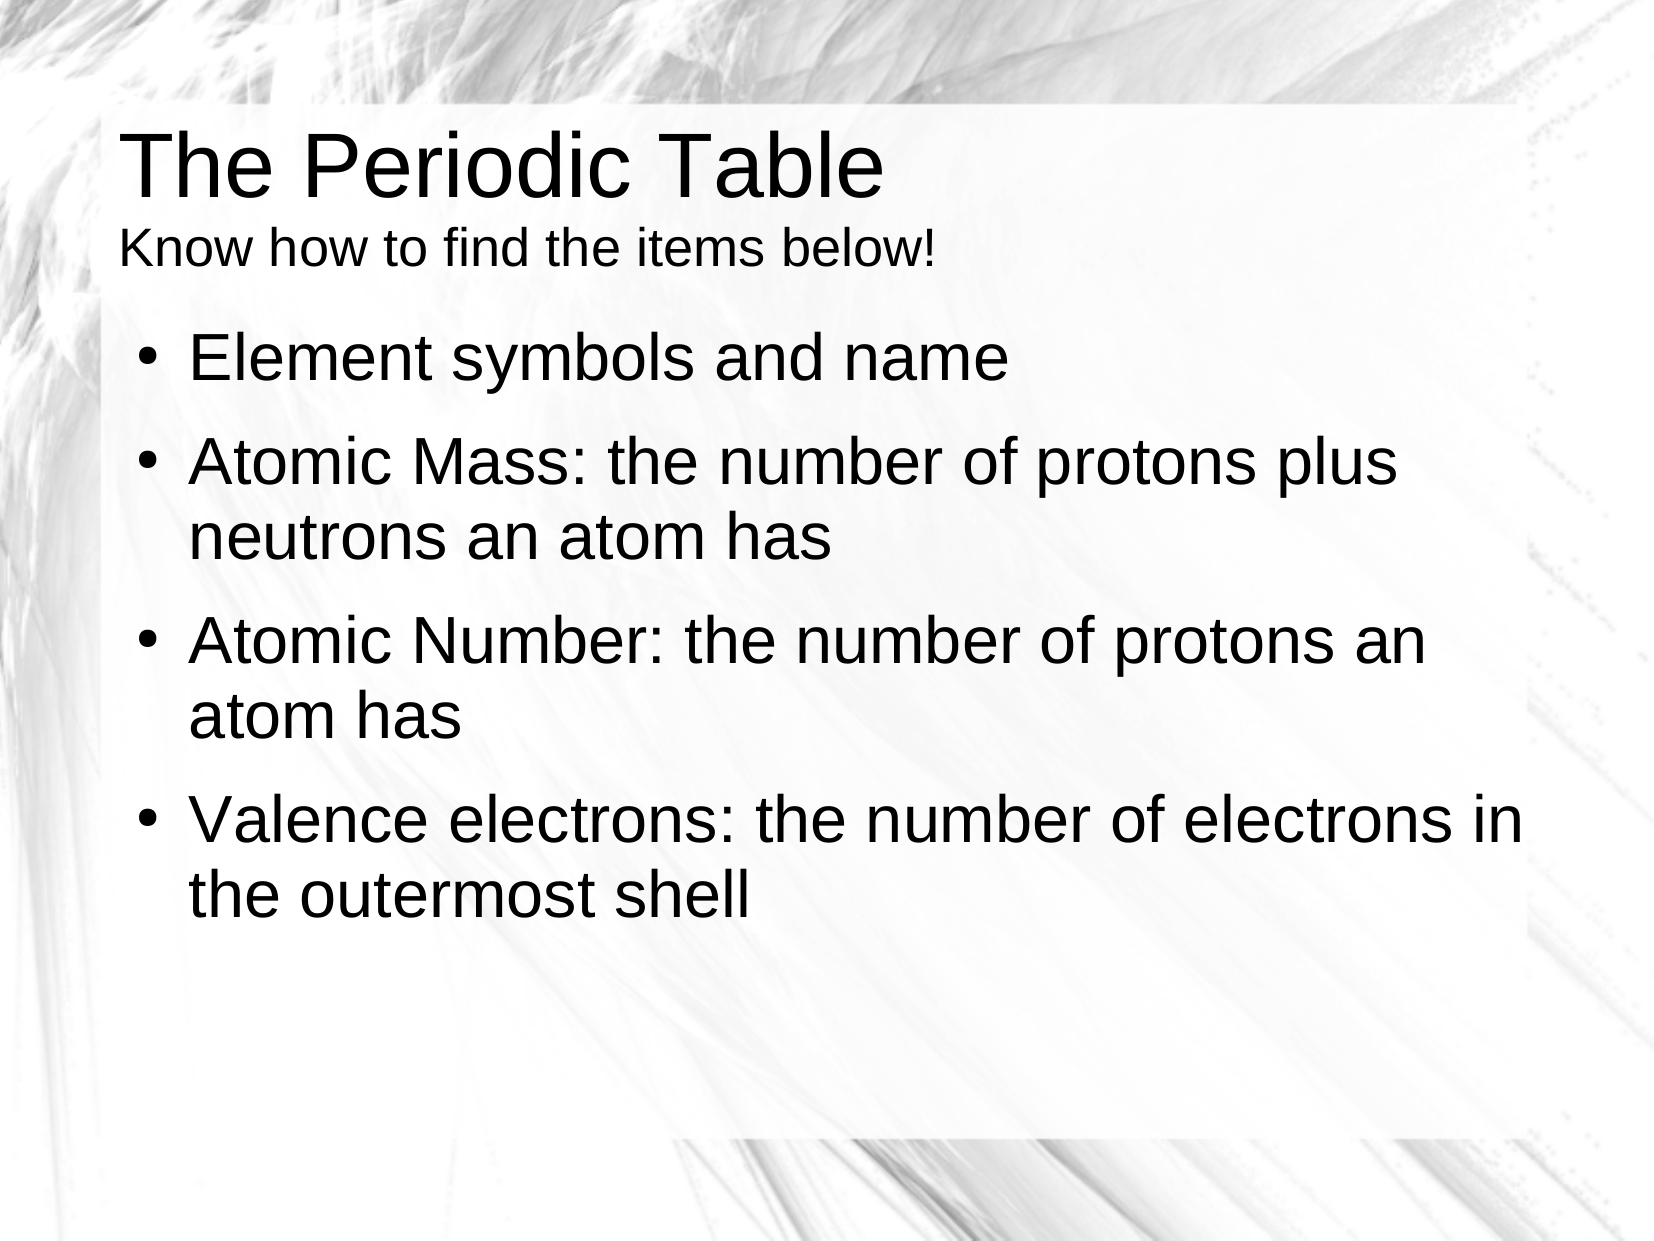

# The Periodic Table Know how to find the items below!
Element symbols and name
Atomic Mass: the number of protons plus neutrons an atom has
Atomic Number: the number of protons an atom has
Valence electrons: the number of electrons in the outermost shell